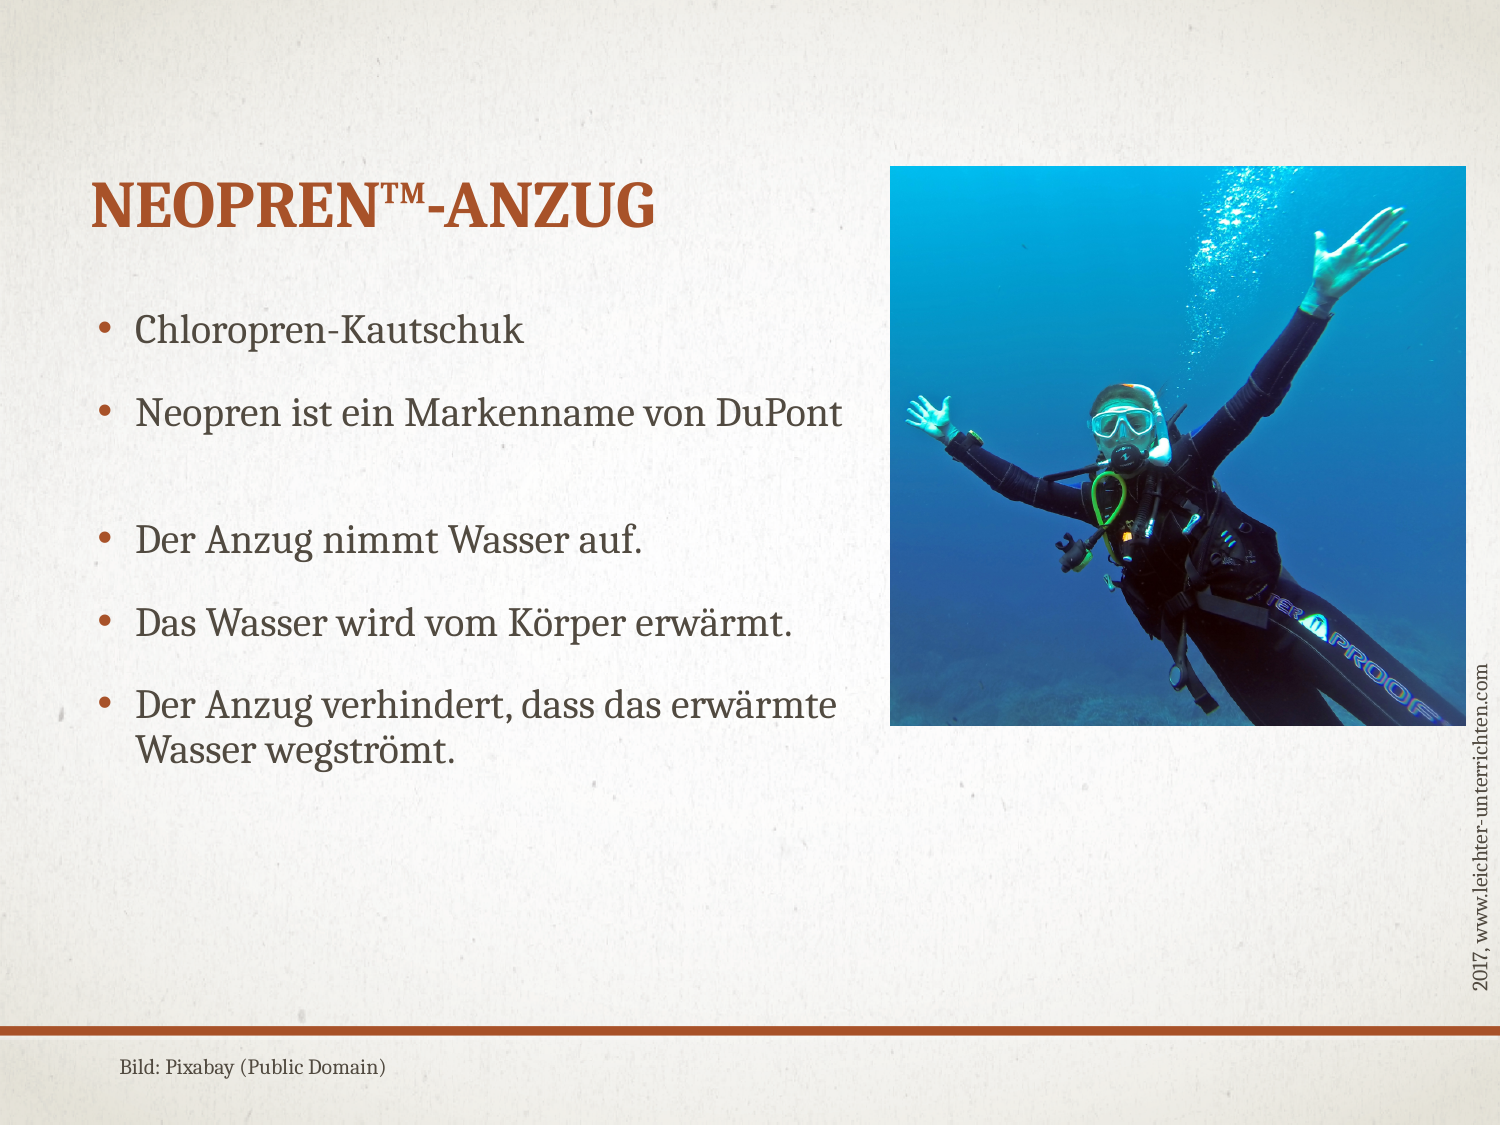

# Neopren™-Anzug
Chloropren-Kautschuk
Neopren ist ein Markenname von DuPont
Der Anzug nimmt Wasser auf.
Das Wasser wird vom Körper erwärmt.
Der Anzug verhindert, dass das erwärmte
Wasser wegströmt.
Bild: Pixabay (Public Domain)